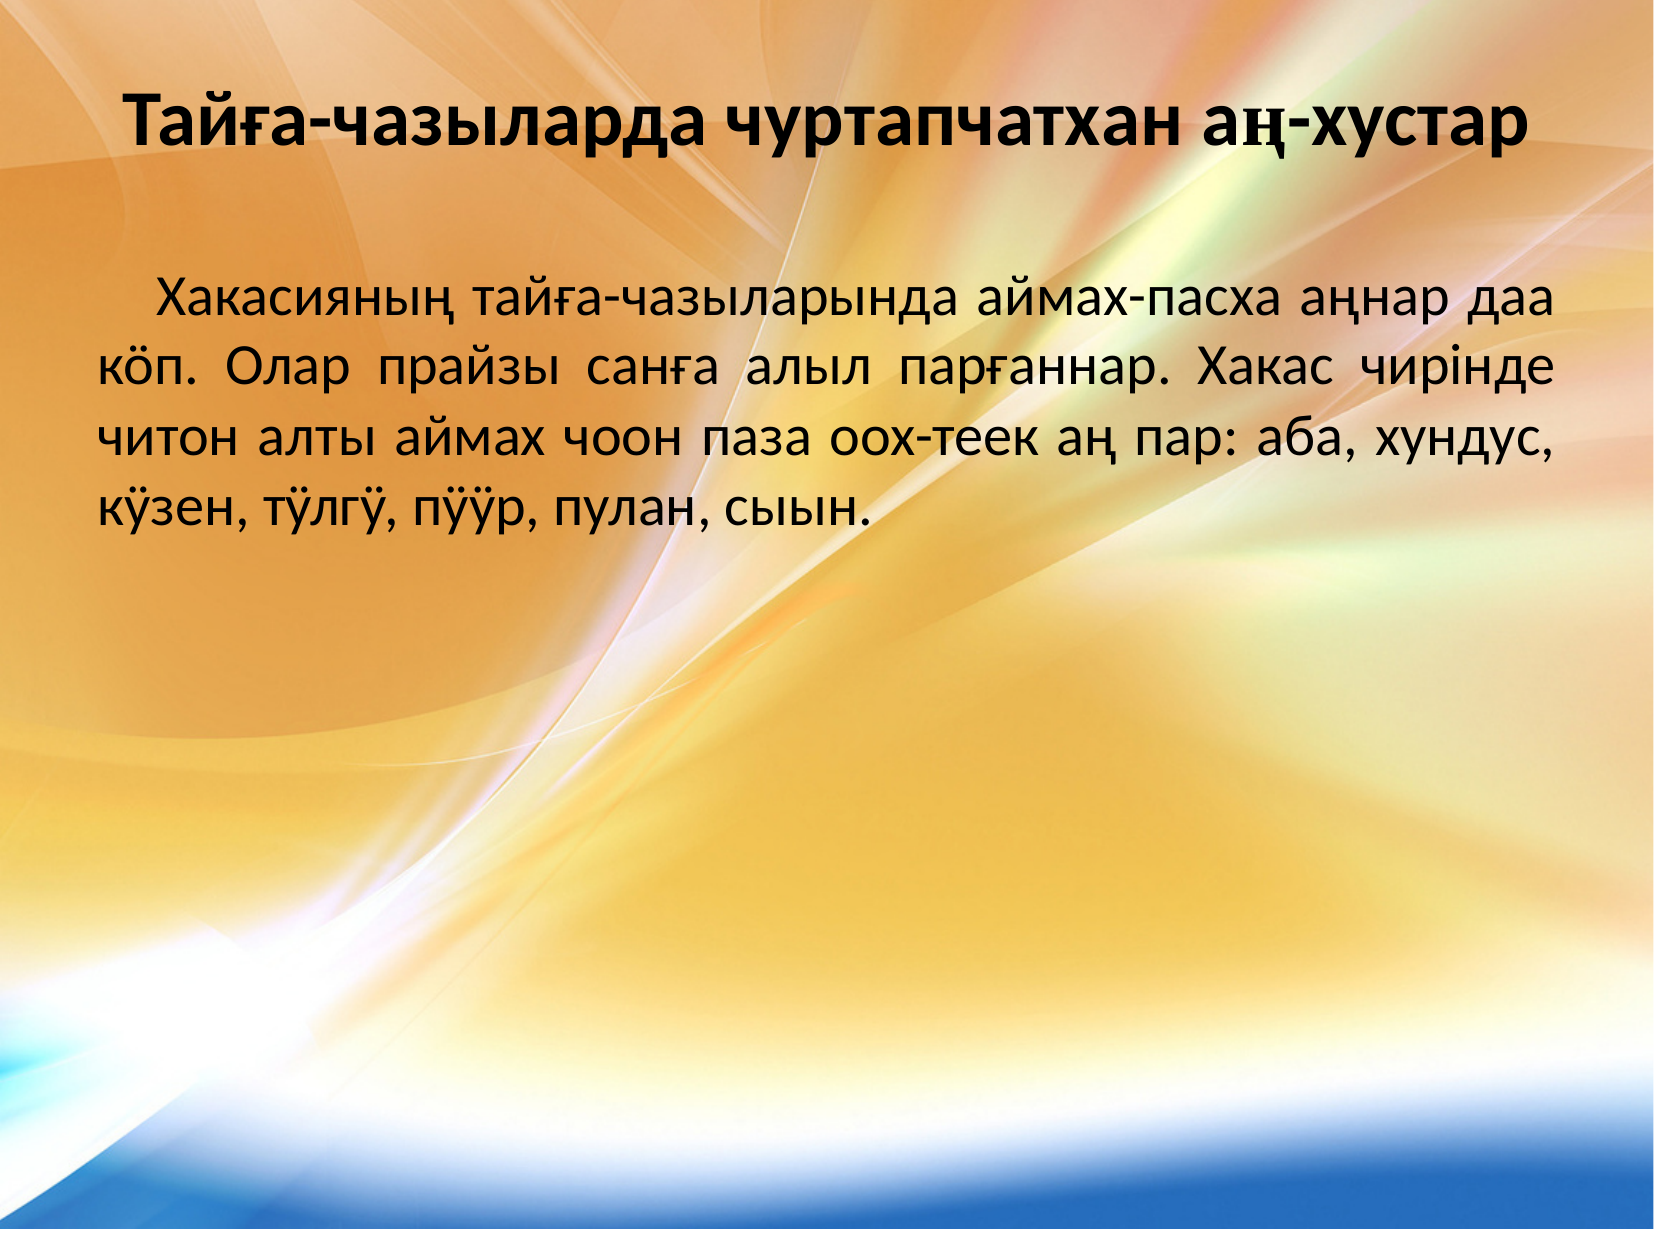

# Тайға-чазыларда чуртапчатхан аң-хустар
Хакасияның тайға-чазыларында аймах-пасха аңнар даа кӧп. Олар прайзы санға алыл парғаннар. Хакас чирiнде читон алты аймах чоон паза оох-теек аң пар: аба, хундус, кӱзен, тӱлгӱ, пӱӱр, пулан, сыын.